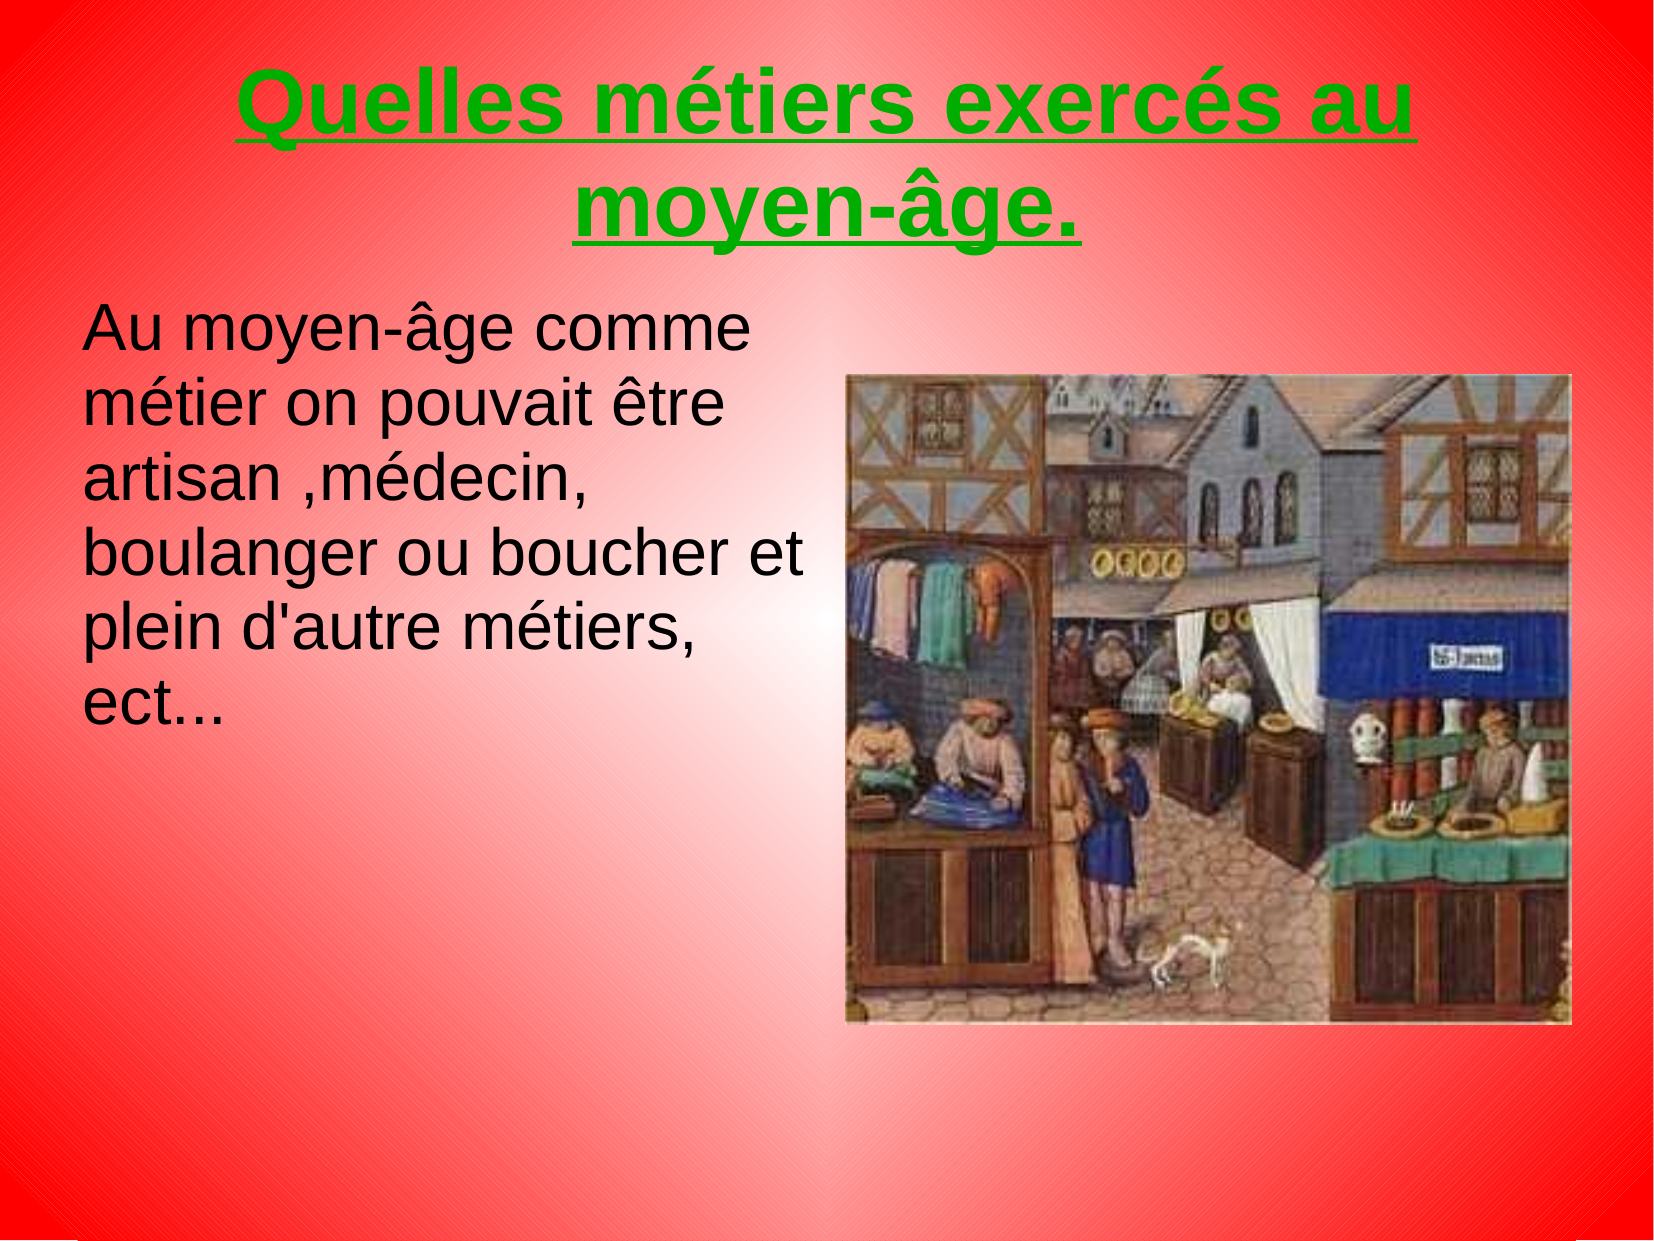

# Quelles métiers exercés au moyen-âge.
Au moyen-âge comme métier on pouvait être artisan ,médecin, boulanger ou boucher et plein d'autre métiers, ect...